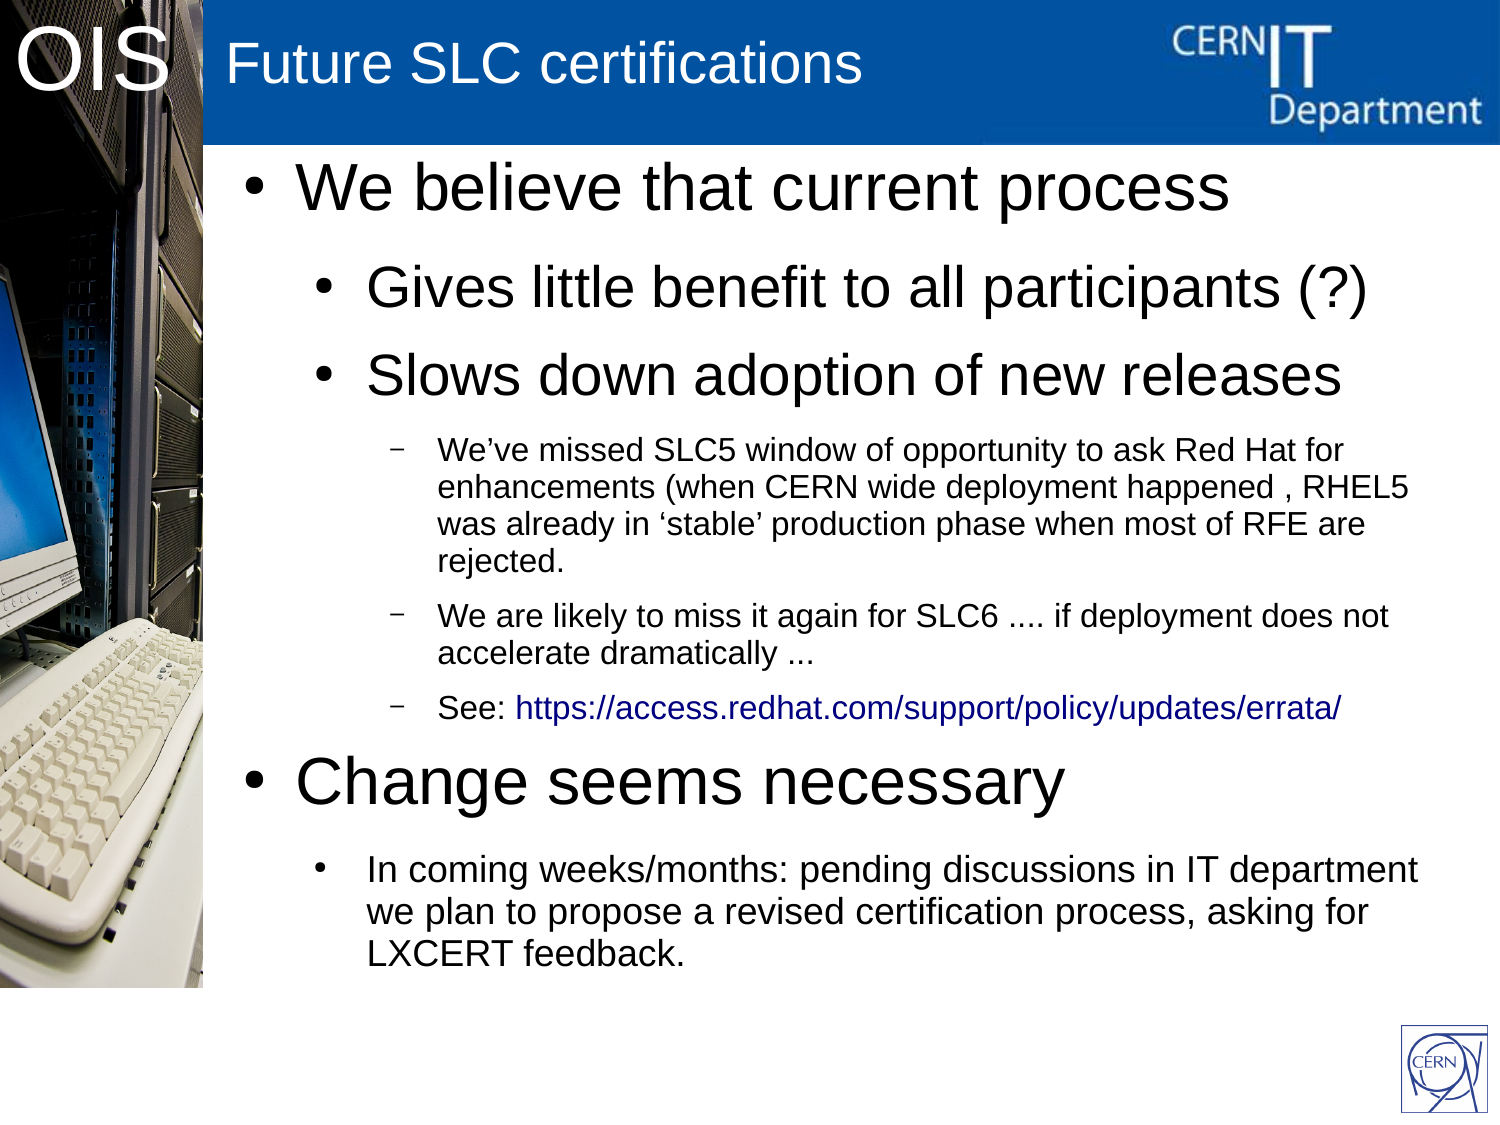

# Future SLC certifications
We believe that current process
Gives little benefit to all participants (?)
Slows down adoption of new releases
We’ve missed SLC5 window of opportunity to ask Red Hat for enhancements (when CERN wide deployment happened , RHEL5 was already in ‘stable’ production phase when most of RFE are rejected.
We are likely to miss it again for SLC6 .... if deployment does not accelerate dramatically ...
See: https://access.redhat.com/support/policy/updates/errata/
Change seems necessary
In coming weeks/months: pending discussions in IT department we plan to propose a revised certification process, asking for LXCERT feedback.